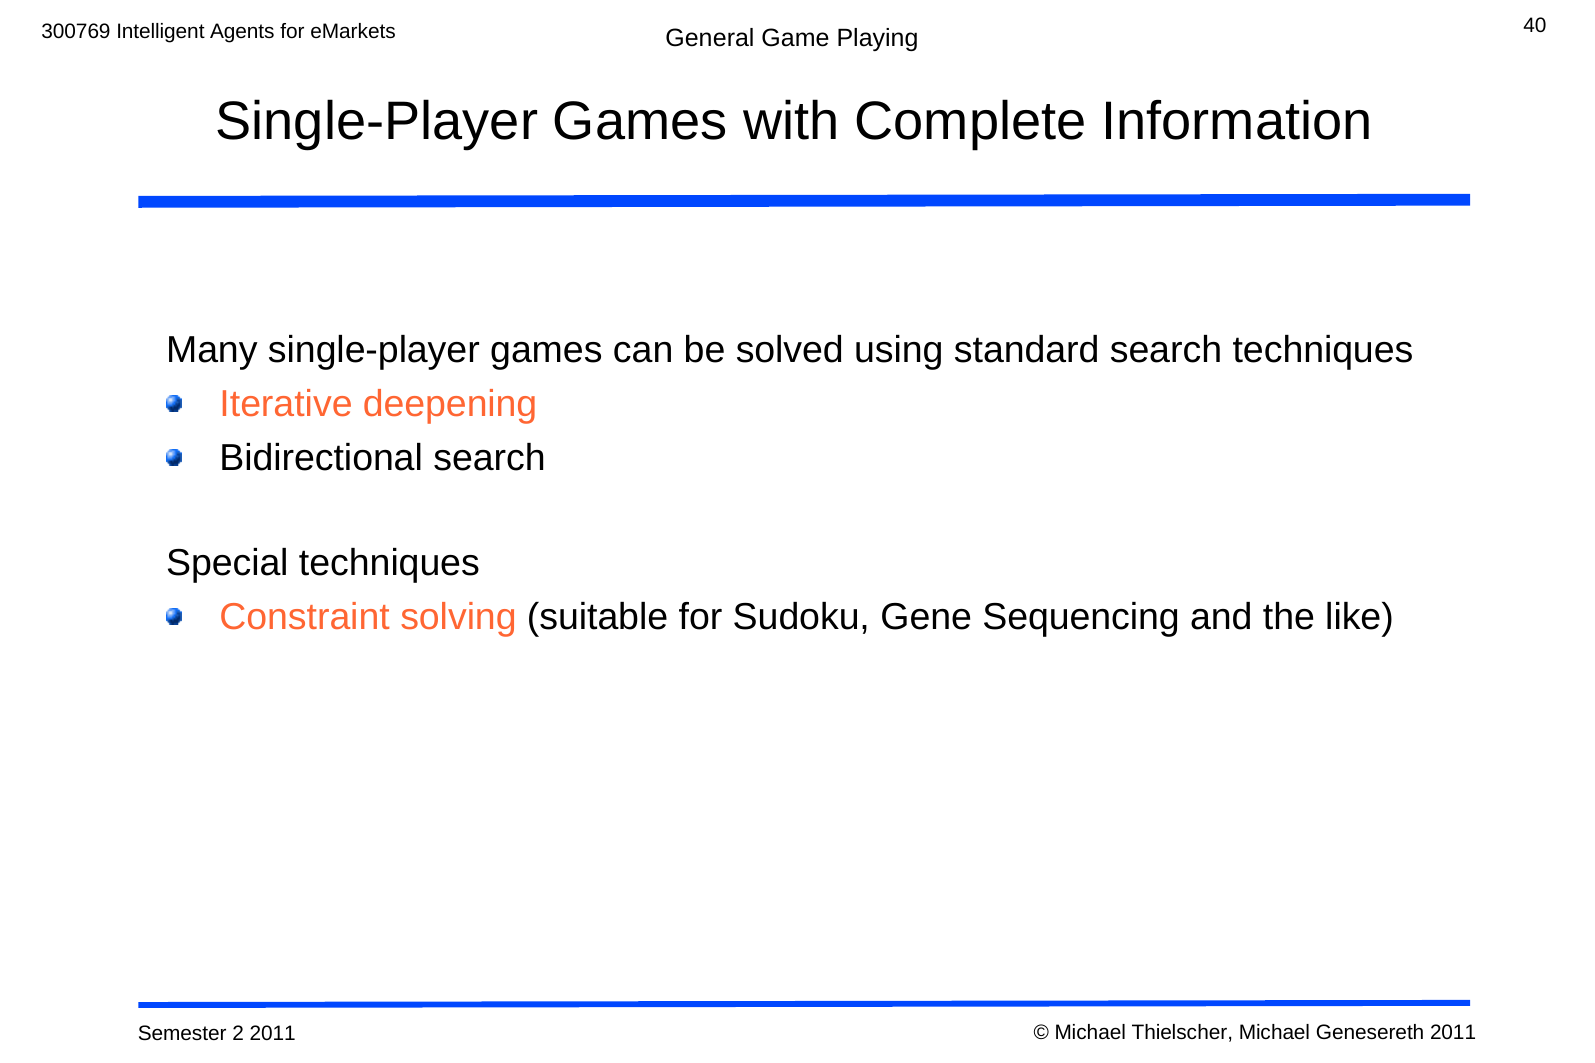

# Single-Player Games with Complete Information
Many single-player games can be solved using standard search techniques
Iterative deepening
Bidirectional search
Special techniques
Constraint solving (suitable for Sudoku, Gene Sequencing and the like)